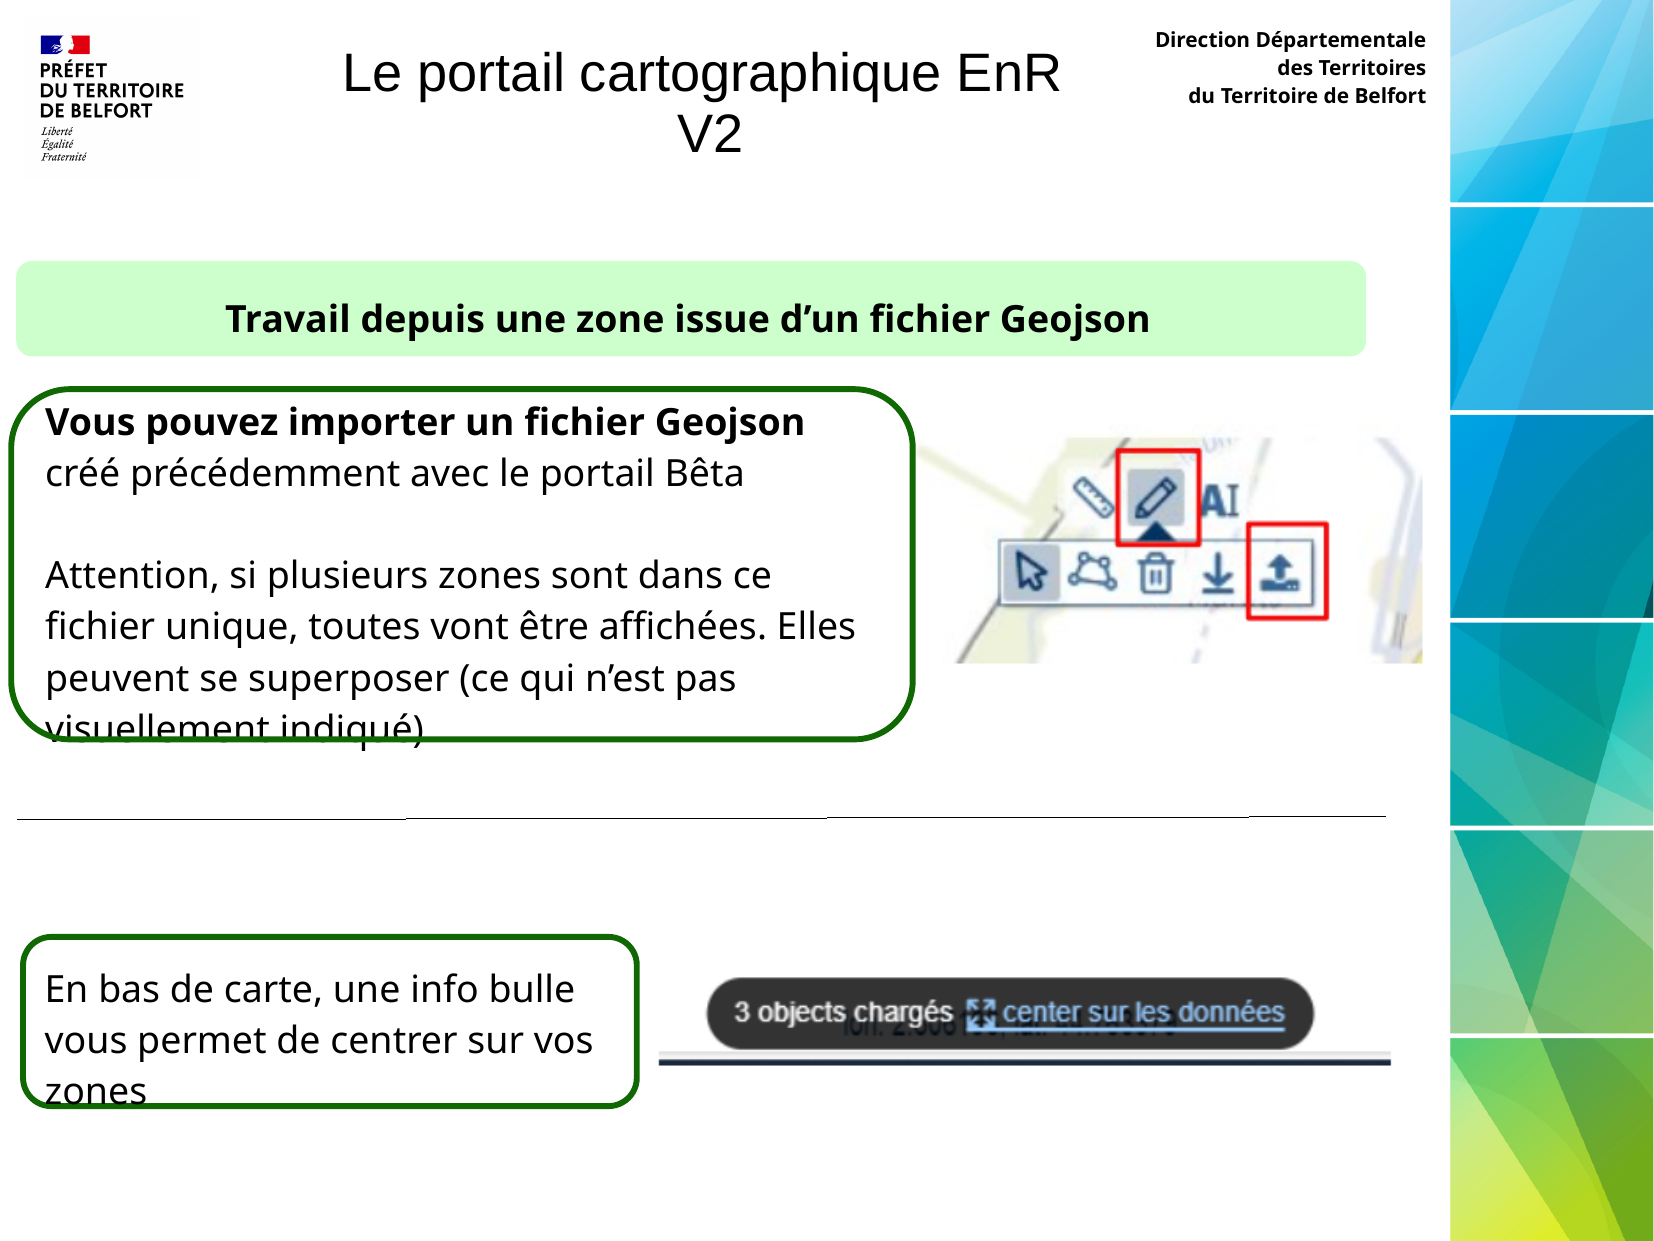

# Le portail cartographique EnR V2
Travail depuis une zone issue d’un fichier Geojson
Vous pouvez importer un fichier Geojson
créé précédemment avec le portail Bêta
Attention, si plusieurs zones sont dans ce fichier unique, toutes vont être affichées. Elles peuvent se superposer (ce qui n’est pas visuellement indiqué)
En bas de carte, une info bulle vous permet de centrer sur vos zones